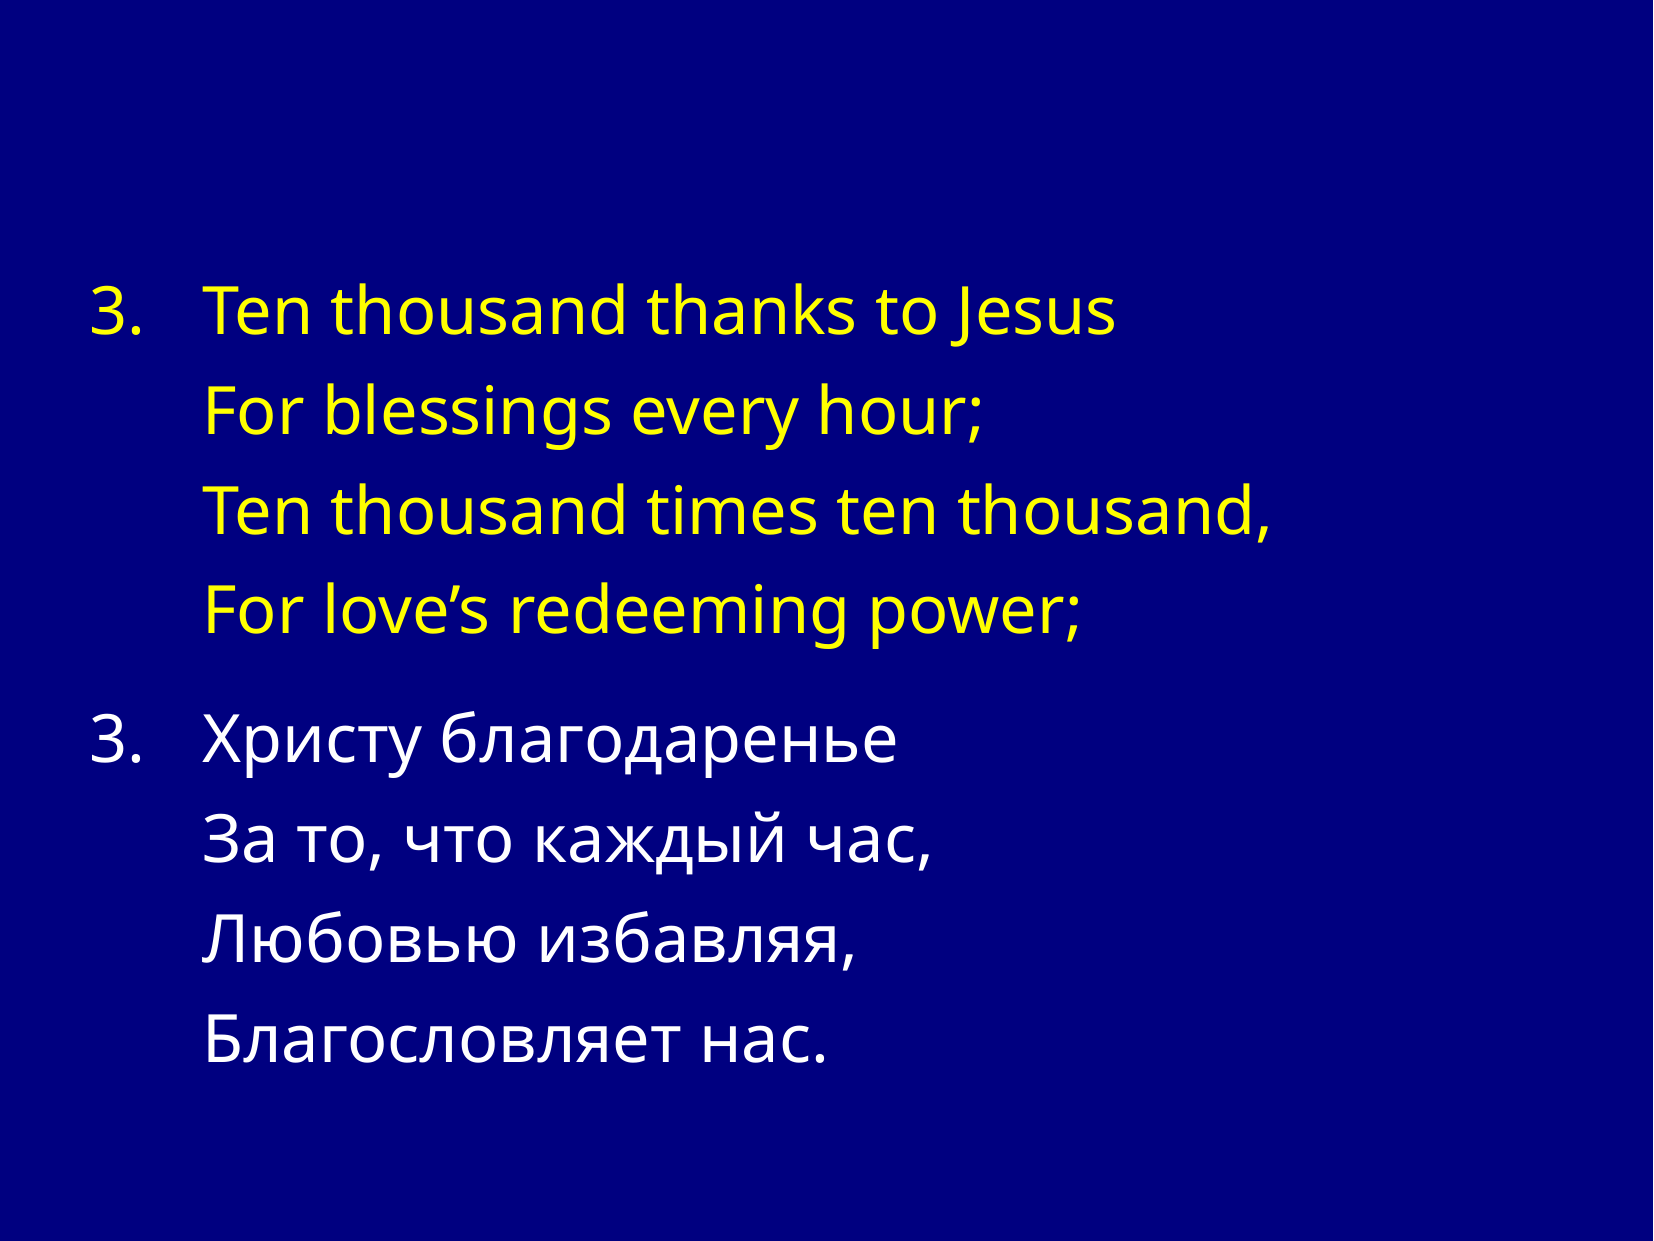

3.	Ten thousand thanks to Jesus
	For blessings every hour;
	Ten thousand times ten thousand,
	For love’s redeeming power;
3.	Христу благодаренье
	За то, что каждый час,
	Любовью избавляя,
	Благословляет нас.